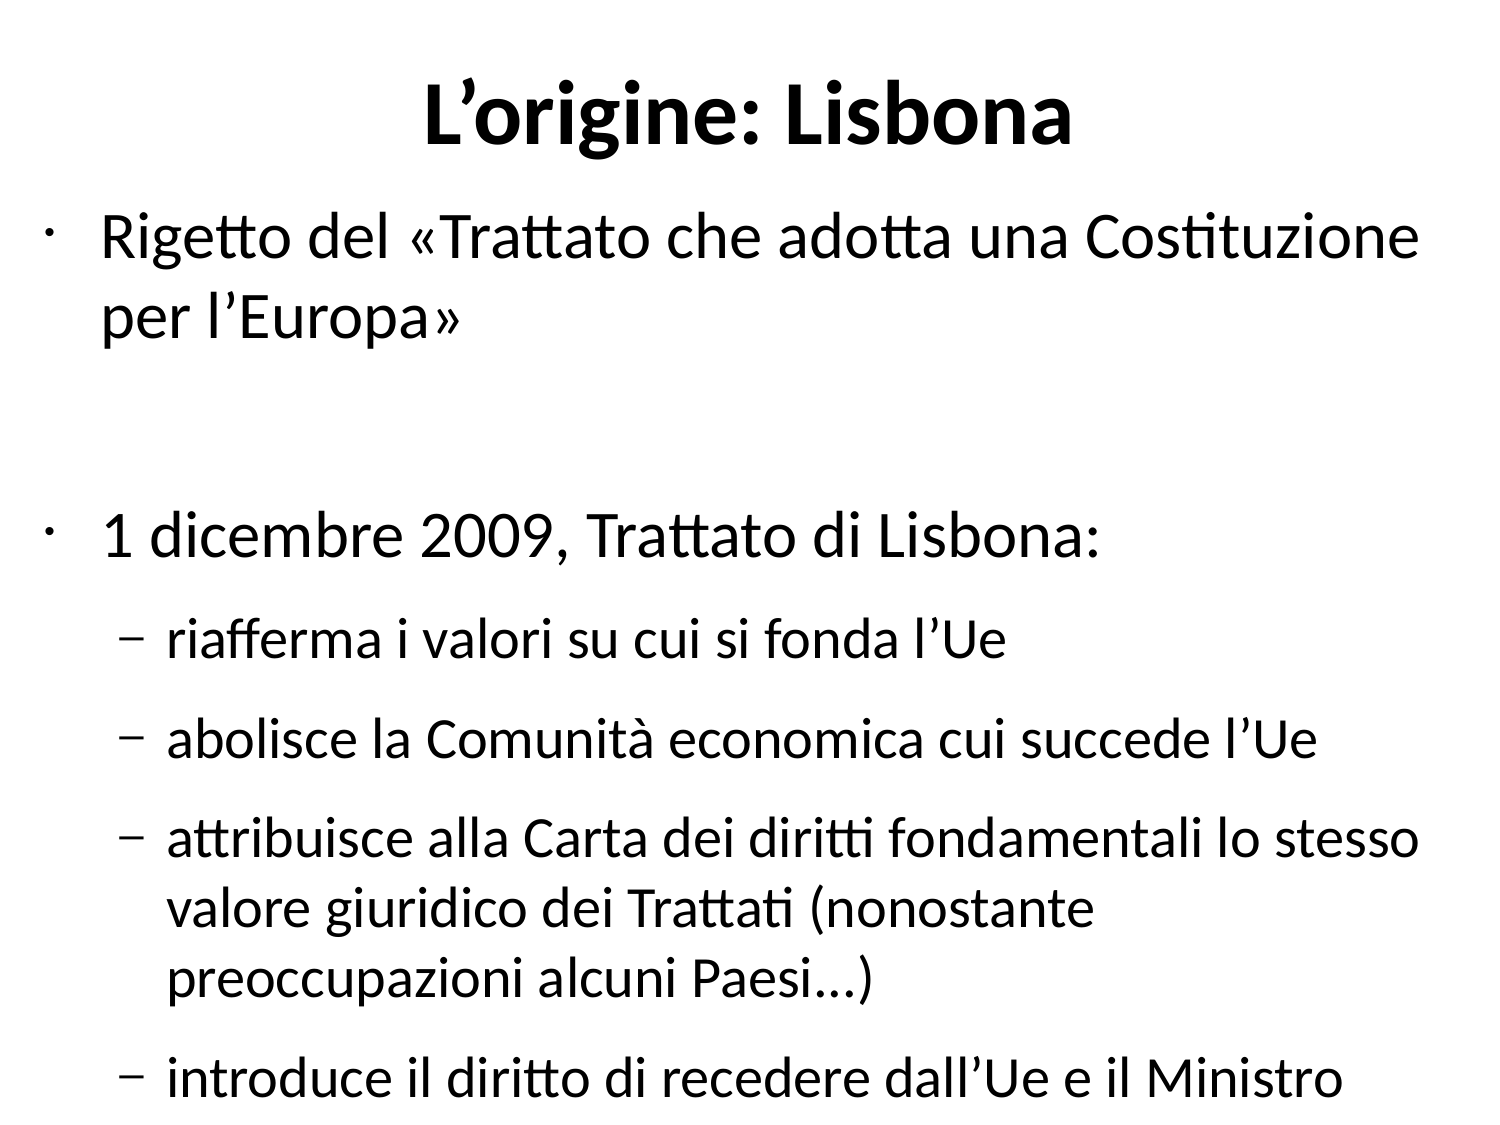

# L’origine: Lisbona
Rigetto del «Trattato che adotta una Costituzione per l’Europa»
1 dicembre 2009, Trattato di Lisbona:
riafferma i valori su cui si fonda l’Ue
abolisce la Comunità economica cui succede l’Ue
attribuisce alla Carta dei diritti fondamentali lo stesso valore giuridico dei Trattati (nonostante preoccupazioni alcuni Paesi...)
introduce il diritto di recedere dall’Ue e il Ministro degli affari esteri...
maggiore controllo ai Parlamenti nazionali